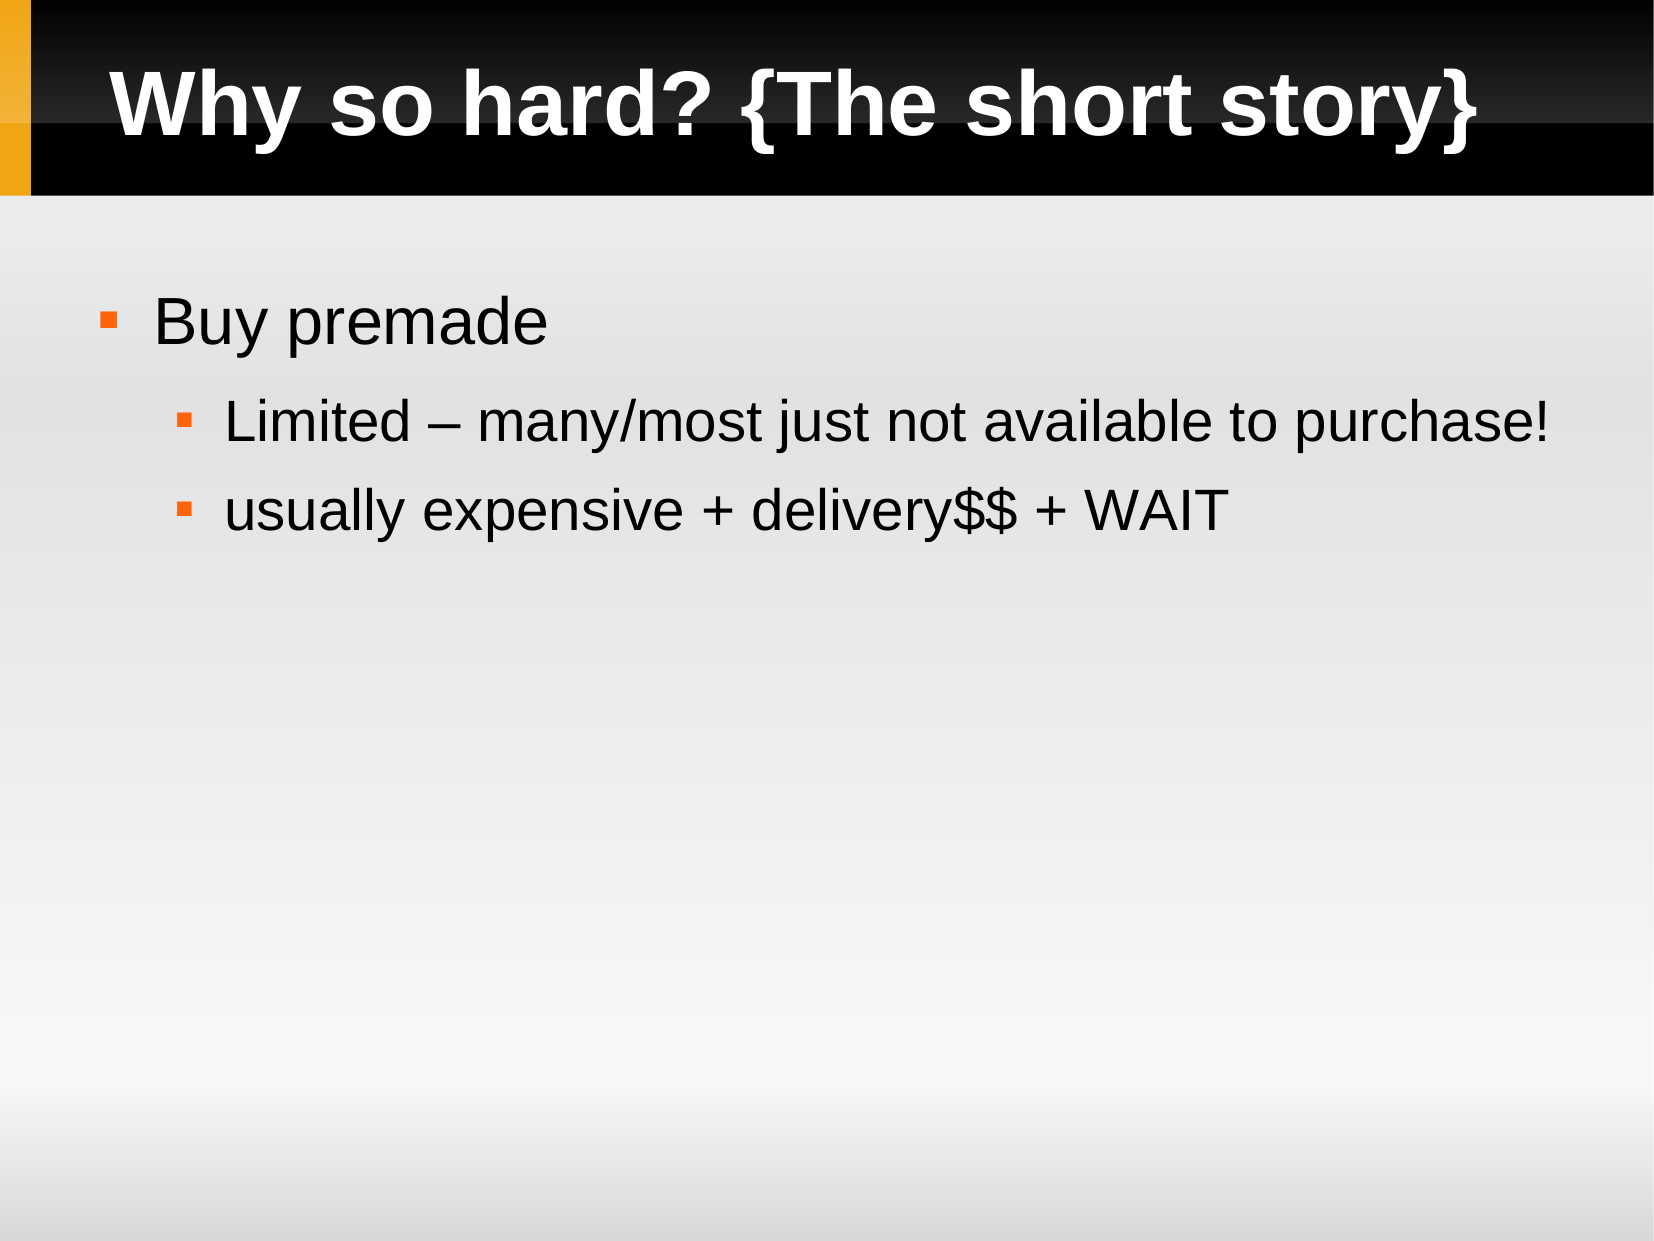

# Why so hard? {The short story}
Buy premade
Limited – many/most just not available to purchase!
usually expensive + delivery$$ + WAIT